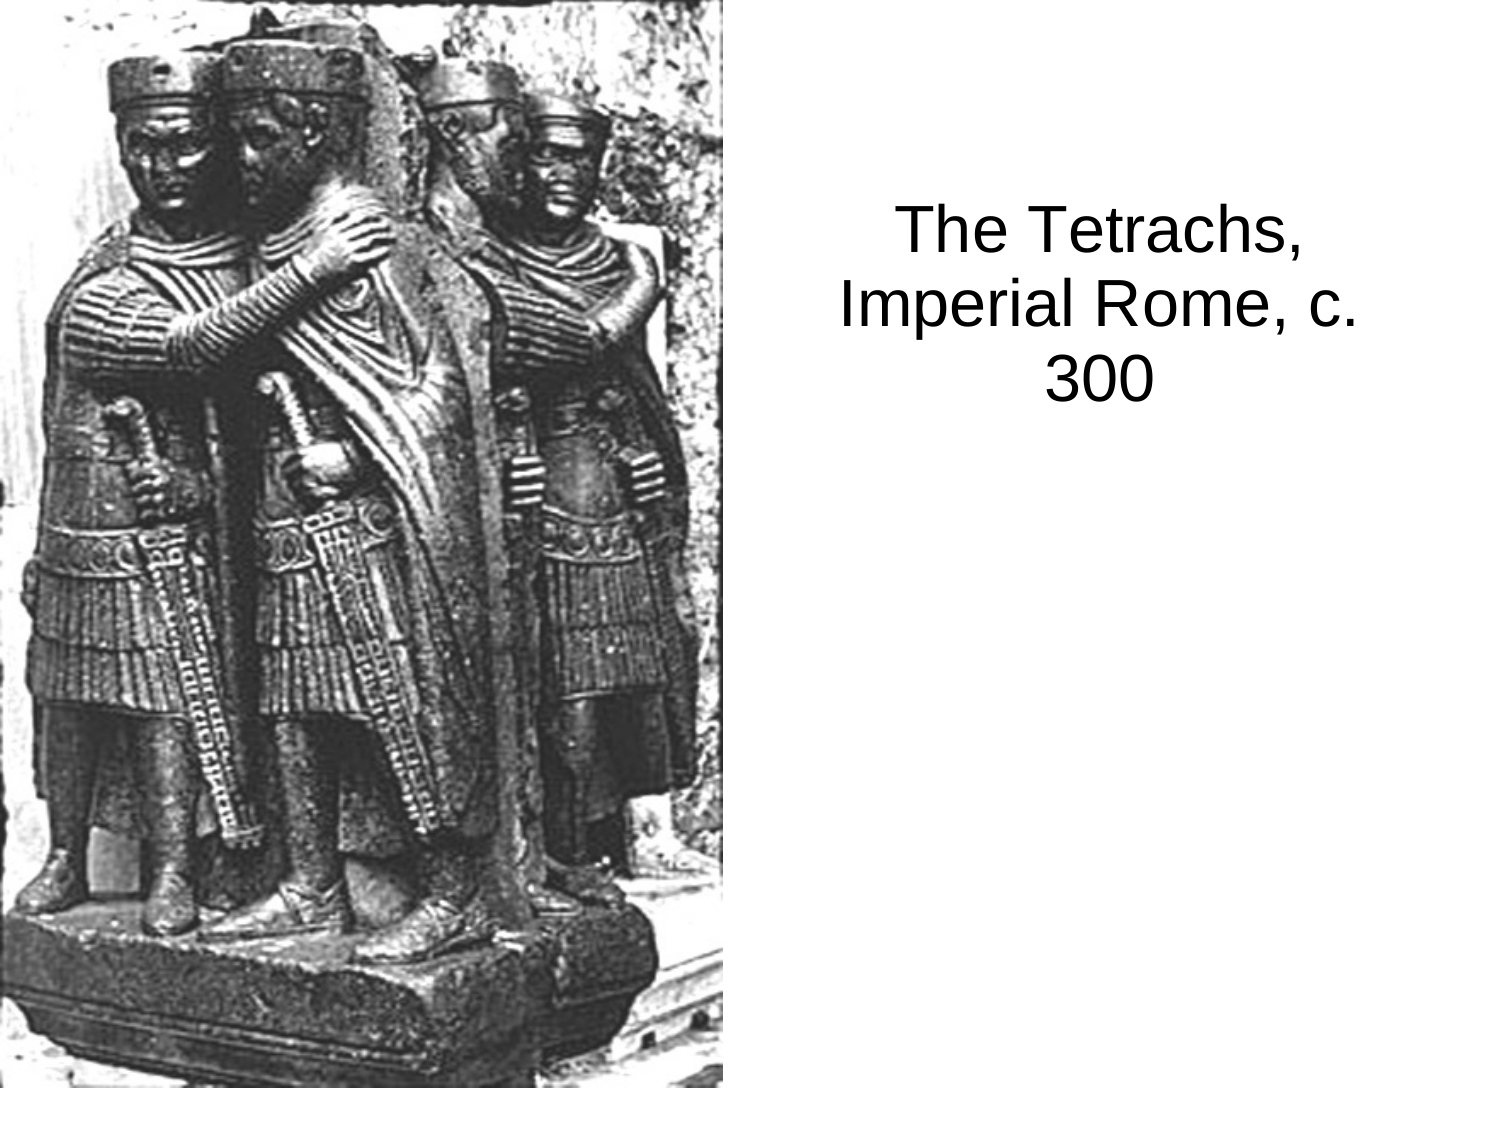

# The Tetrachs, Imperial Rome, c. 300